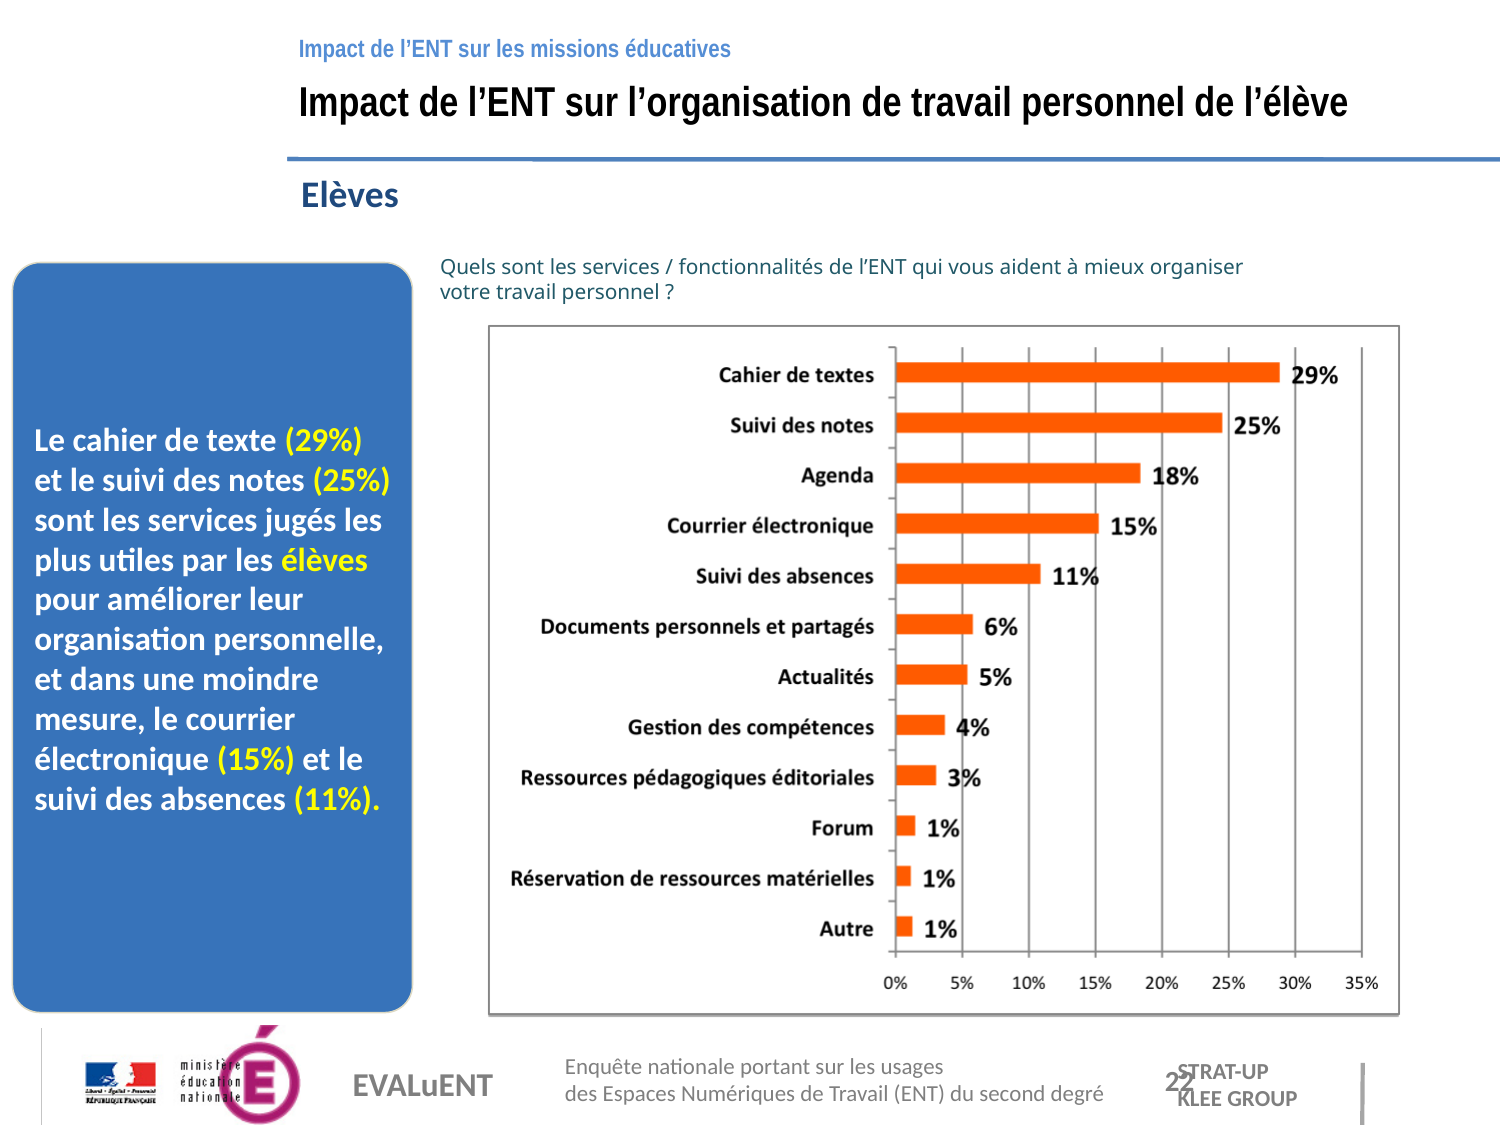

Impact de l’ENT sur les missions éducatives
Impact de l’ENT sur l’organisation de travail personnel de l’élève
Elèves
Quels sont les services / fonctionnalités de l’ENT qui vous aident à mieux organiser
votre travail personnel ?
Le cahier de texte (29%)
et le suivi des notes (25%) sont les services jugés les plus utiles par les élèves pour améliorer leur organisation personnelle, et dans une moindre mesure, le courrier électronique (15%) et le suivi des absences (11%).